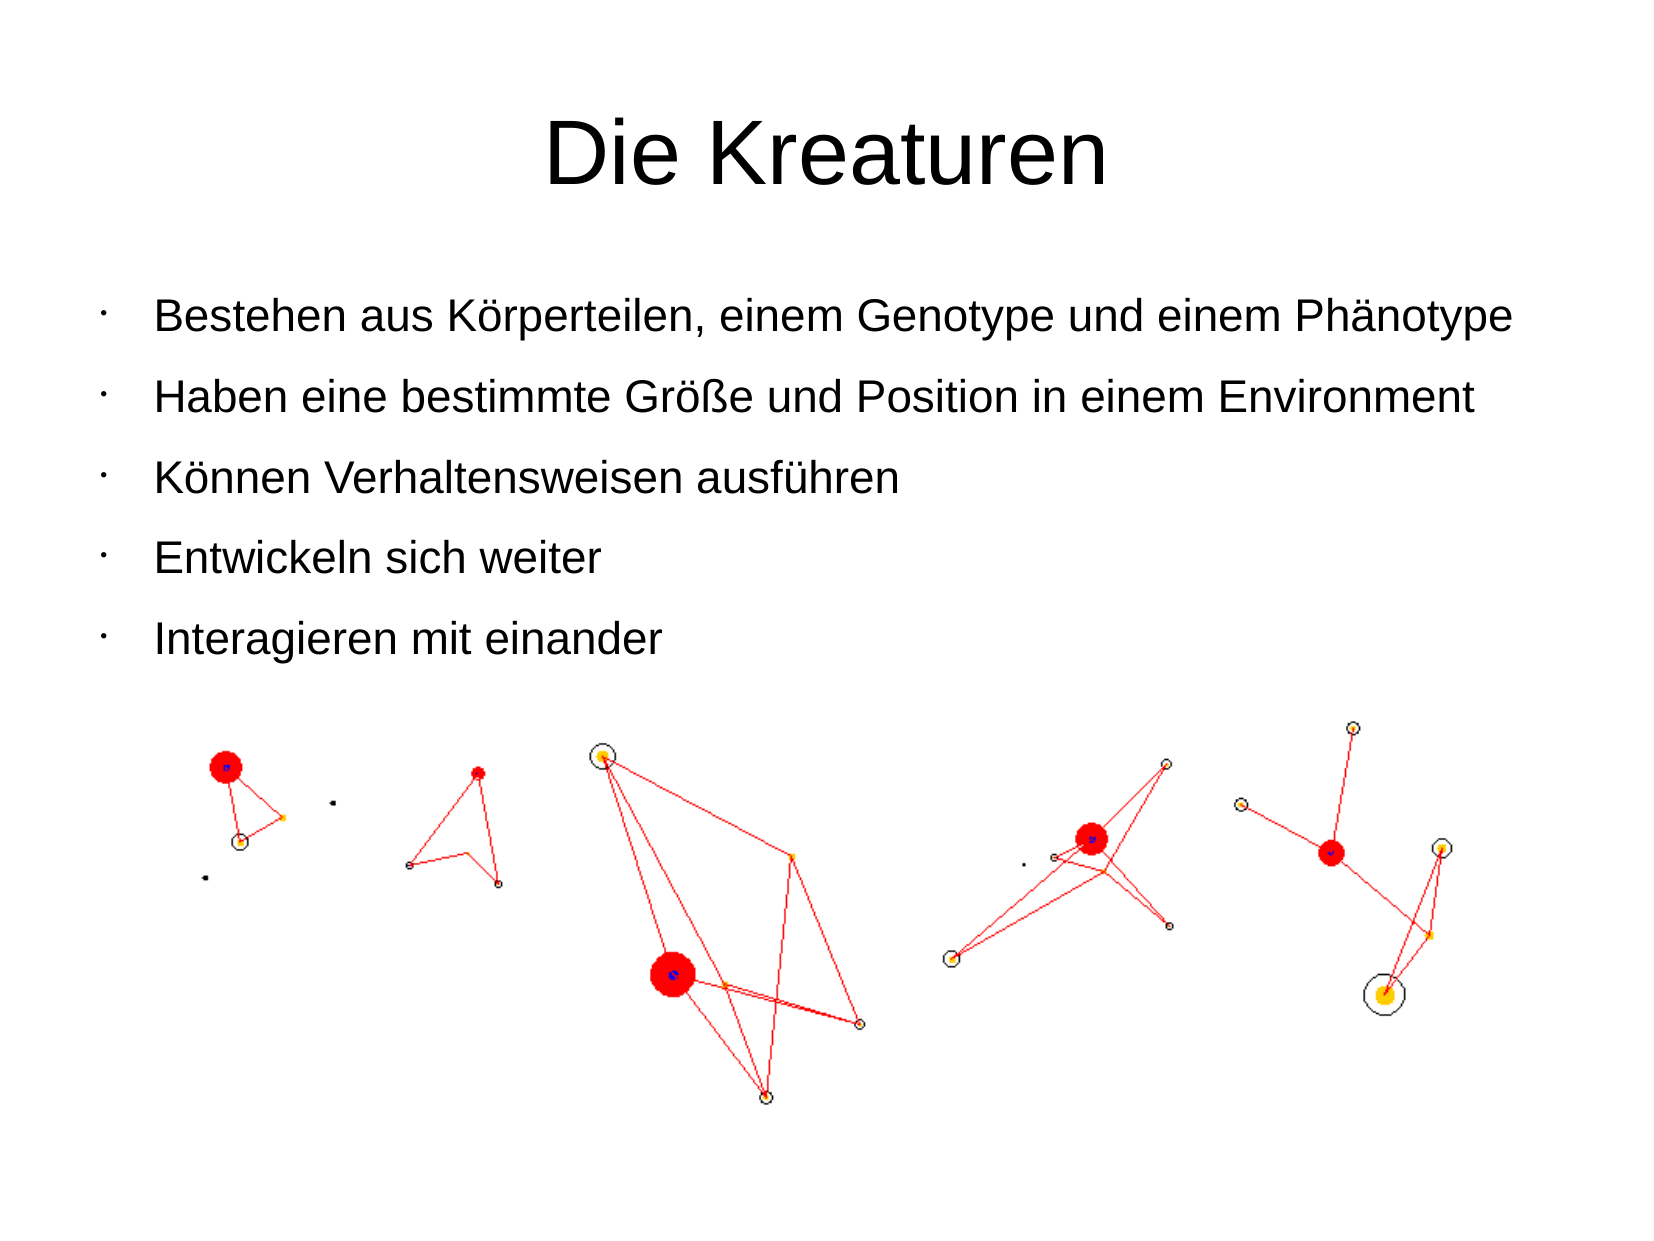

# Die Kreaturen
Bestehen aus Körperteilen, einem Genotype und einem Phänotype
Haben eine bestimmte Größe und Position in einem Environment
Können Verhaltensweisen ausführen
Entwickeln sich weiter
Interagieren mit einander